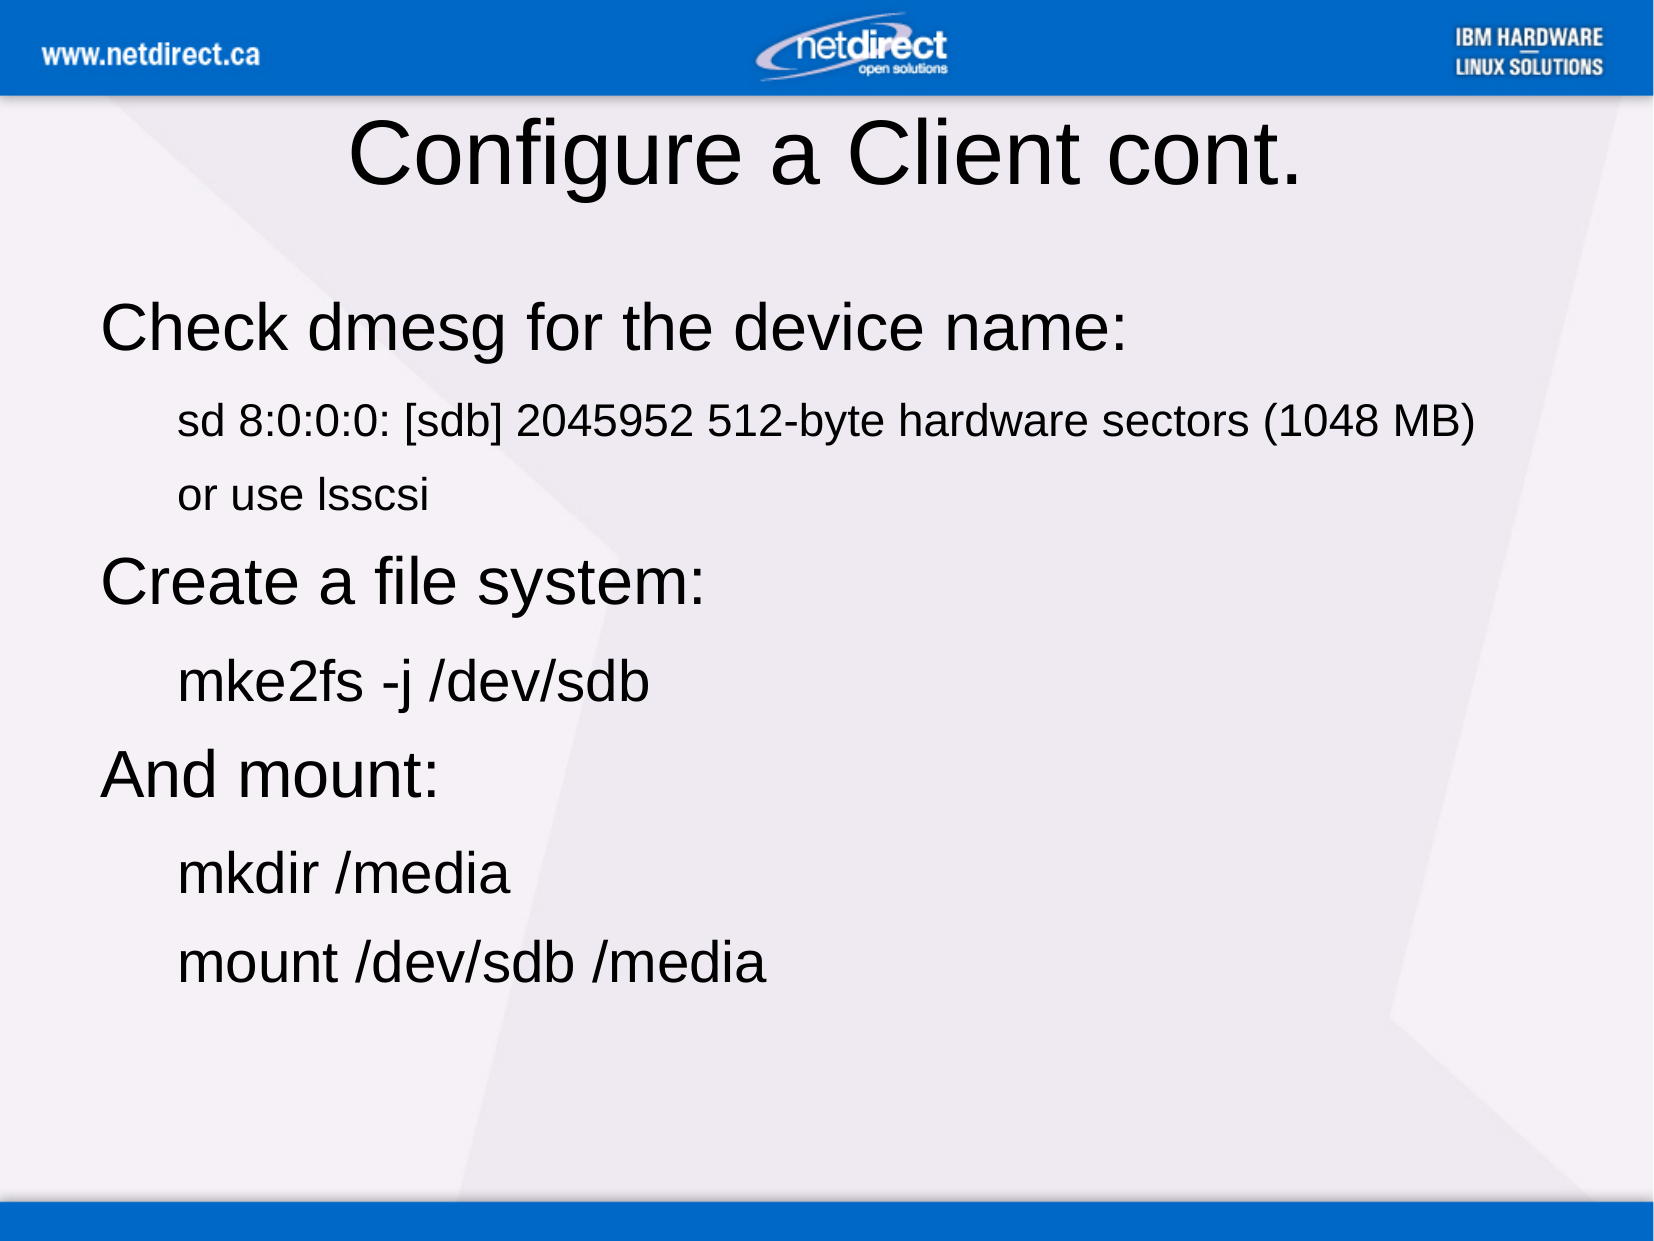

# Configure a Client cont.
Check dmesg for the device name:
sd 8:0:0:0: [sdb] 2045952 512-byte hardware sectors (1048 MB)
or use lsscsi
Create a file system:
mke2fs -j /dev/sdb
And mount:
mkdir /media
mount /dev/sdb /media